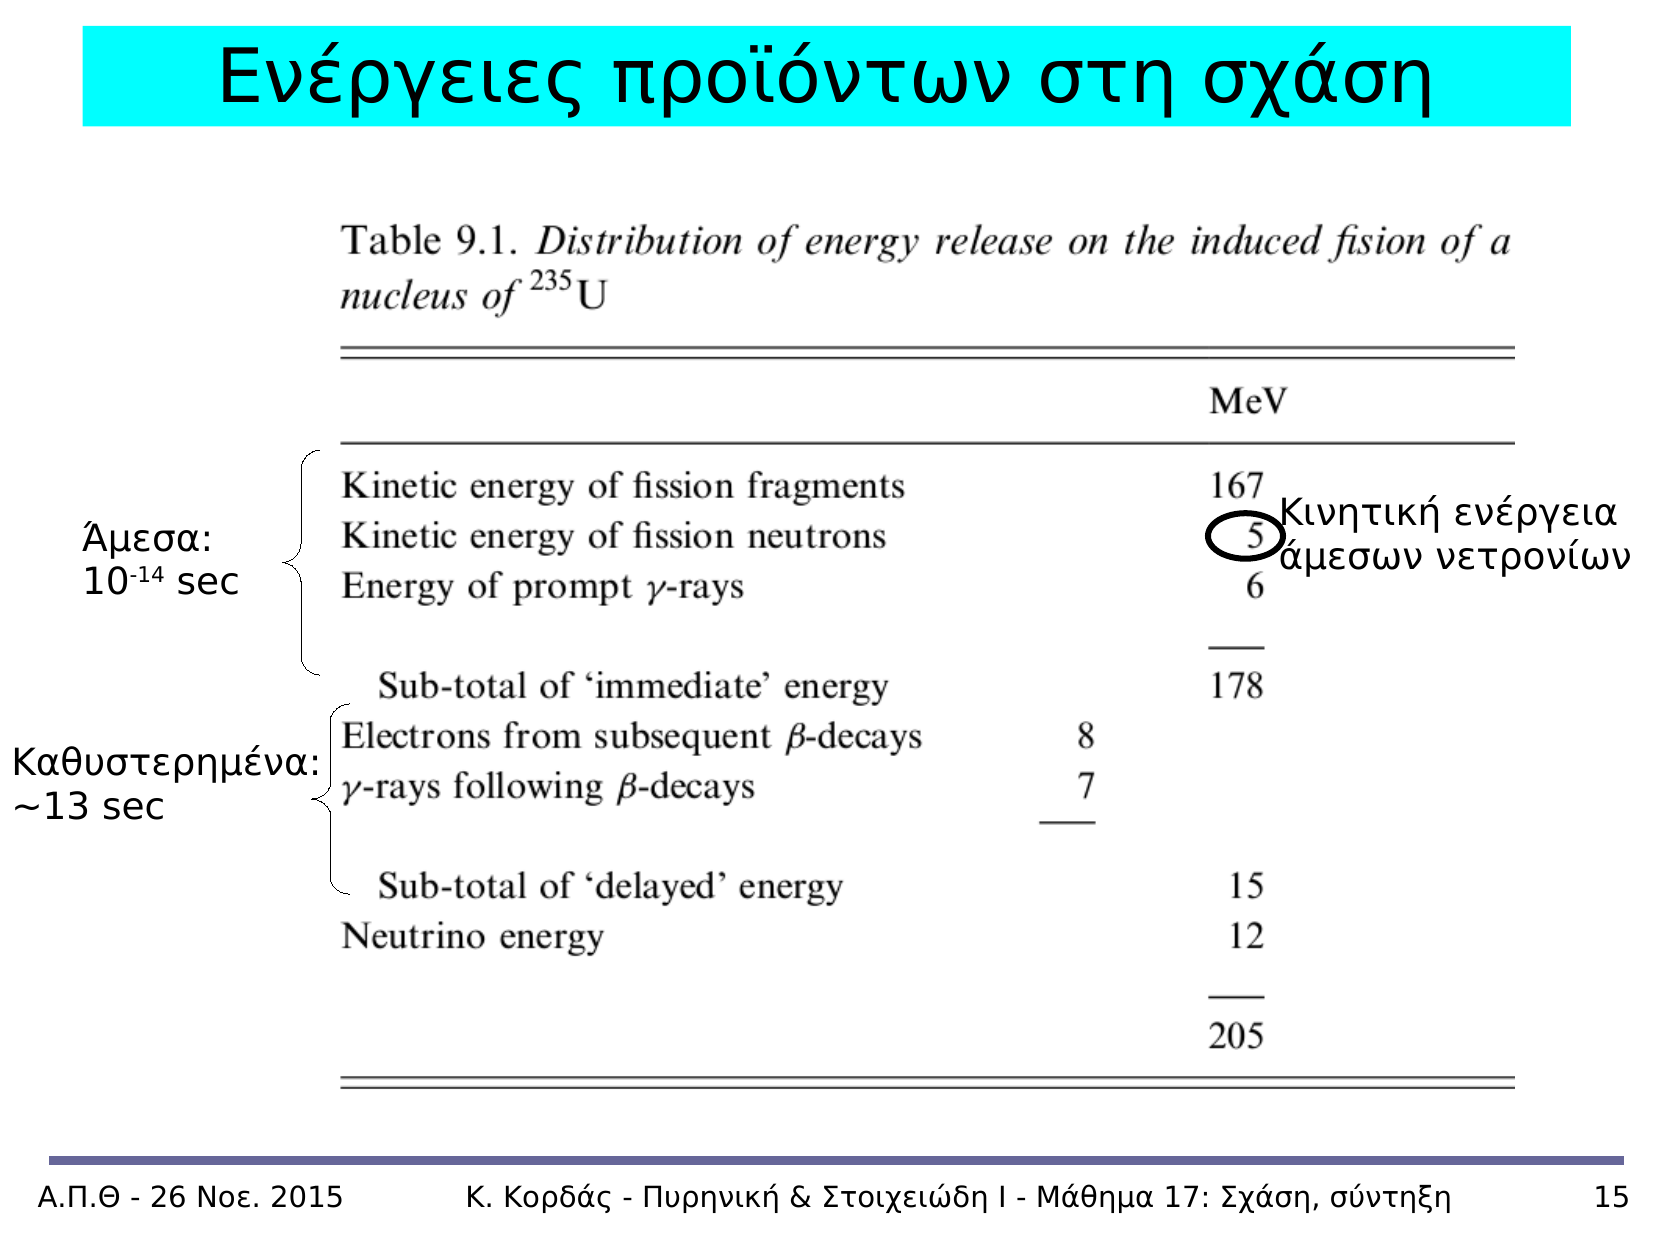

# Ενέργειες προϊόντων στη σχάση
Κινητική ενέργεια
άμεσων νετρονίων
Άμεσα:
10-14 sec
Καθυστερημένα:
~13 sec
Α.Π.Θ - 26 Νοε. 2015
Κ. Κορδάς - Πυρηνική & Στοιχειώδη Ι - Μάθημα 17: Σχάση, σύντηξη
15